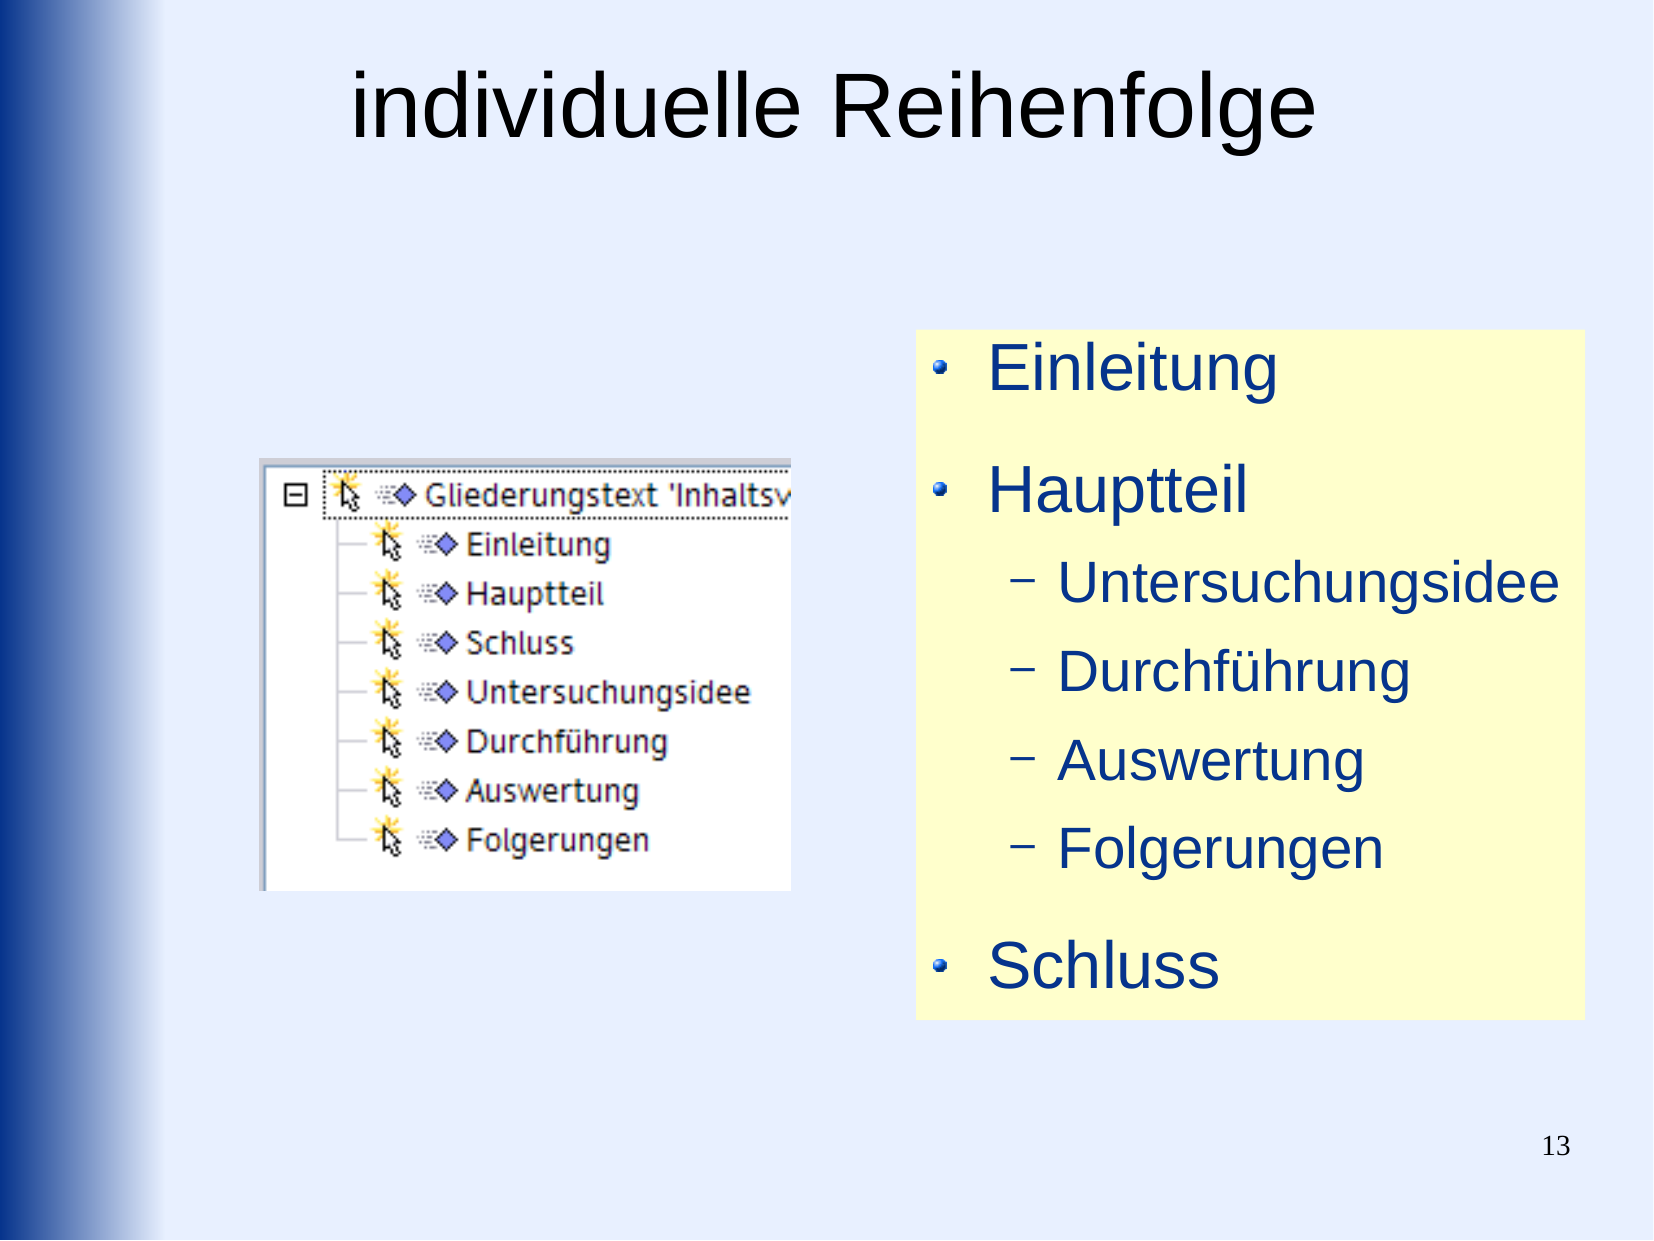

# individuelle Reihenfolge
Einleitung
Hauptteil
Untersuchungsidee
Durchführung
Auswertung
Folgerungen
Schluss
13